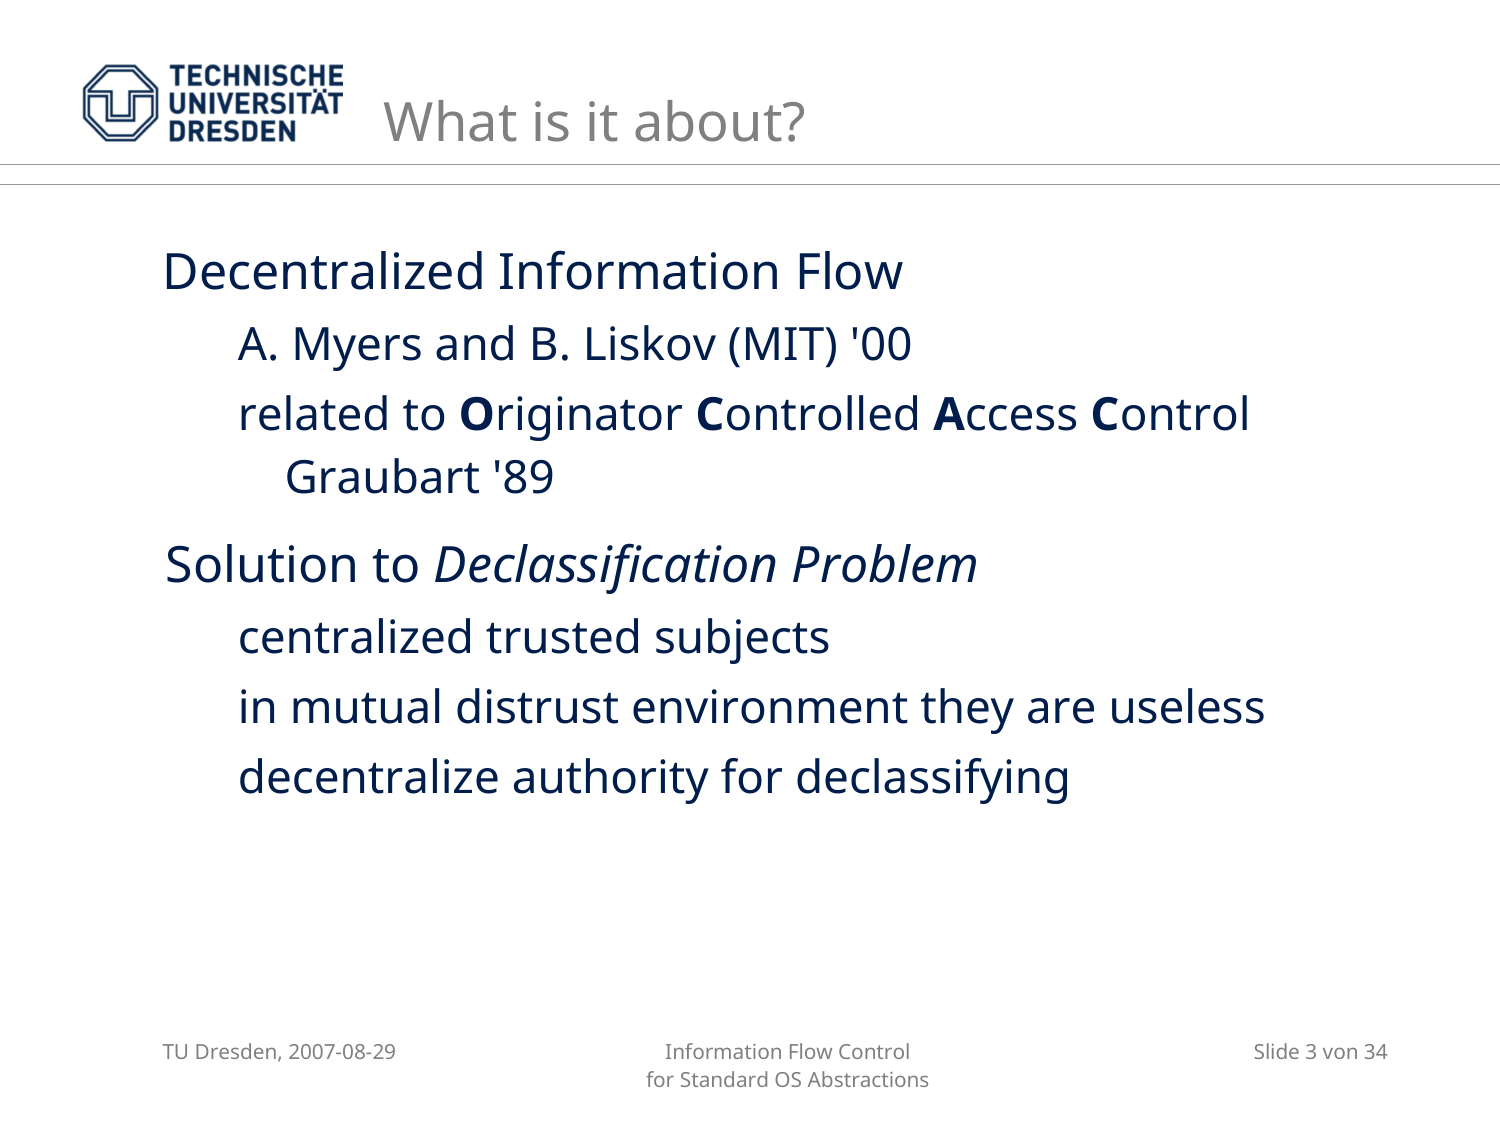

# What is it about?
Decentralized Information Flow
A. Myers and B. Liskov (MIT) '00
related to Originator Controlled Access Control Graubart '89
Solution to Declassification Problem
centralized trusted subjects
in mutual distrust environment they are useless
decentralize authority for declassifying
Presentation Title
3